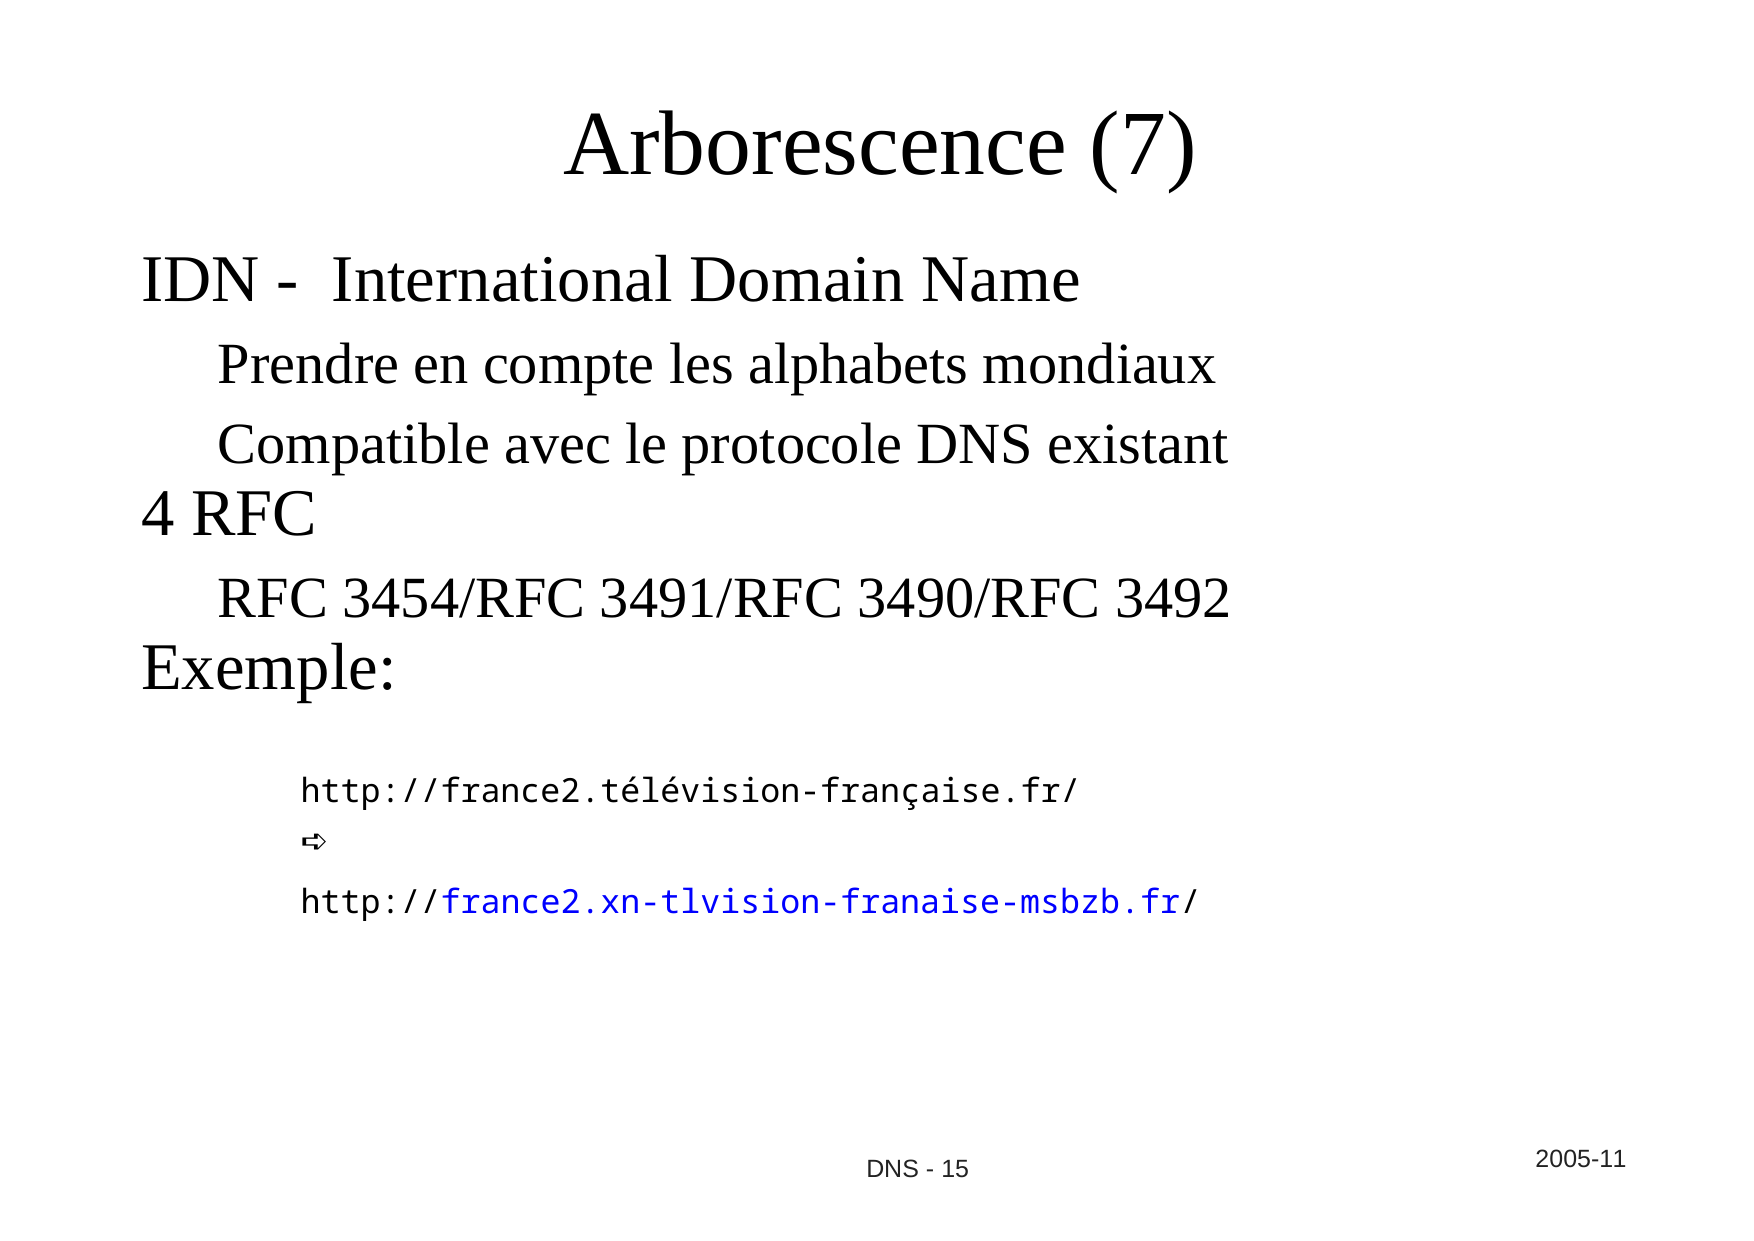

# Arborescence (7)
IDN - International Domain Name
Prendre en compte les alphabets mondiaux
Compatible avec le protocole DNS existant
4 RFC
RFC 3454/RFC 3491/RFC 3490/RFC 3492
Exemple:
http://france2.télévision-française.fr/

http://france2.xn-tlvision-franaise-msbzb.fr/